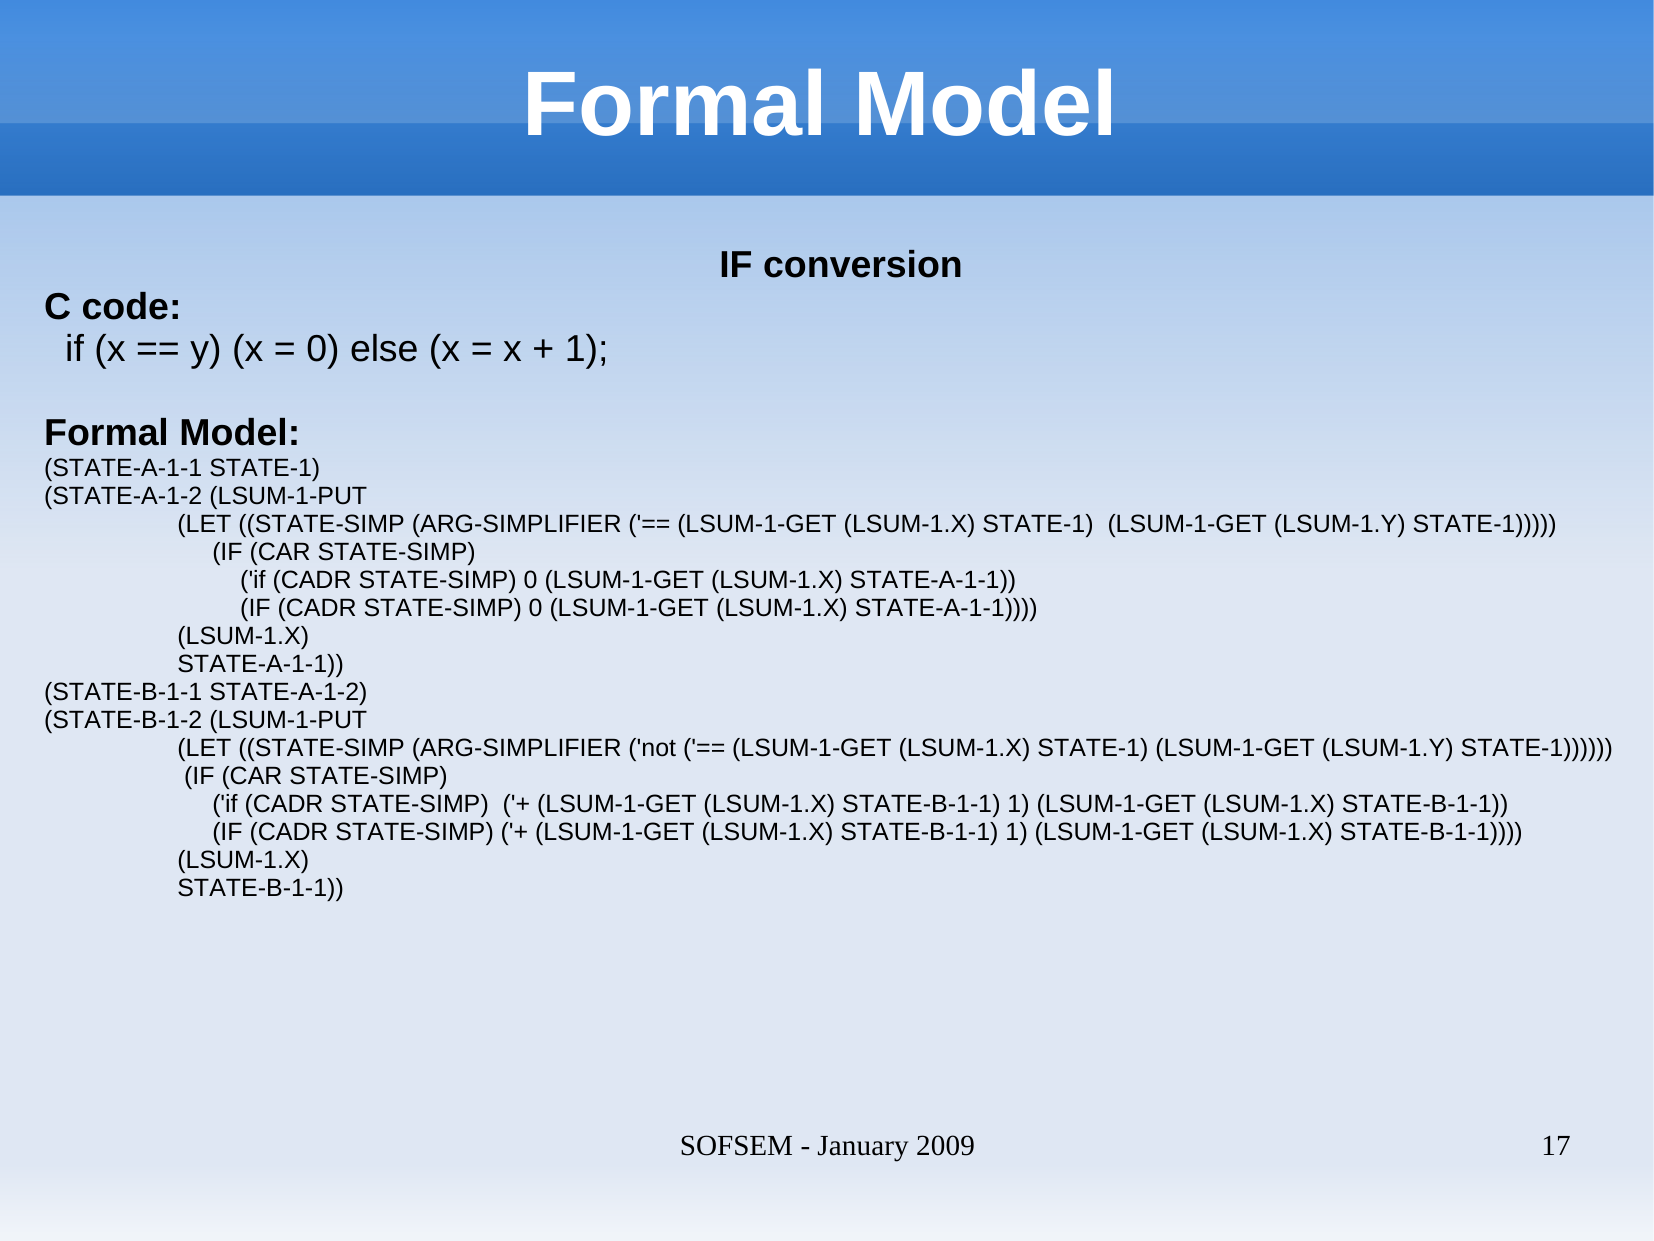

# Formal Model
IF conversion
C code:
 if (x == y) (x = 0) else (x = x + 1);
Formal Model:
(STATE-A-1-1 STATE-1)
(STATE-A-1-2 (LSUM-1-PUT
 (LET ((STATE-SIMP (ARG-SIMPLIFIER ('== (LSUM-1-GET (LSUM-1.X) STATE-1) (LSUM-1-GET (LSUM-1.Y) STATE-1)))))
 (IF (CAR STATE-SIMP)
 ('if (CADR STATE-SIMP) 0 (LSUM-1-GET (LSUM-1.X) STATE-A-1-1))
 (IF (CADR STATE-SIMP) 0 (LSUM-1-GET (LSUM-1.X) STATE-A-1-1))))
 (LSUM-1.X)
 STATE-A-1-1))
(STATE-B-1-1 STATE-A-1-2)
(STATE-B-1-2 (LSUM-1-PUT
 (LET ((STATE-SIMP (ARG-SIMPLIFIER ('not ('== (LSUM-1-GET (LSUM-1.X) STATE-1) (LSUM-1-GET (LSUM-1.Y) STATE-1))))))
 (IF (CAR STATE-SIMP)
 ('if (CADR STATE-SIMP) ('+ (LSUM-1-GET (LSUM-1.X) STATE-B-1-1) 1) (LSUM-1-GET (LSUM-1.X) STATE-B-1-1))
 (IF (CADR STATE-SIMP) ('+ (LSUM-1-GET (LSUM-1.X) STATE-B-1-1) 1) (LSUM-1-GET (LSUM-1.X) STATE-B-1-1))))
 (LSUM-1.X)
 STATE-B-1-1))
SOFSEM - January 2009
17